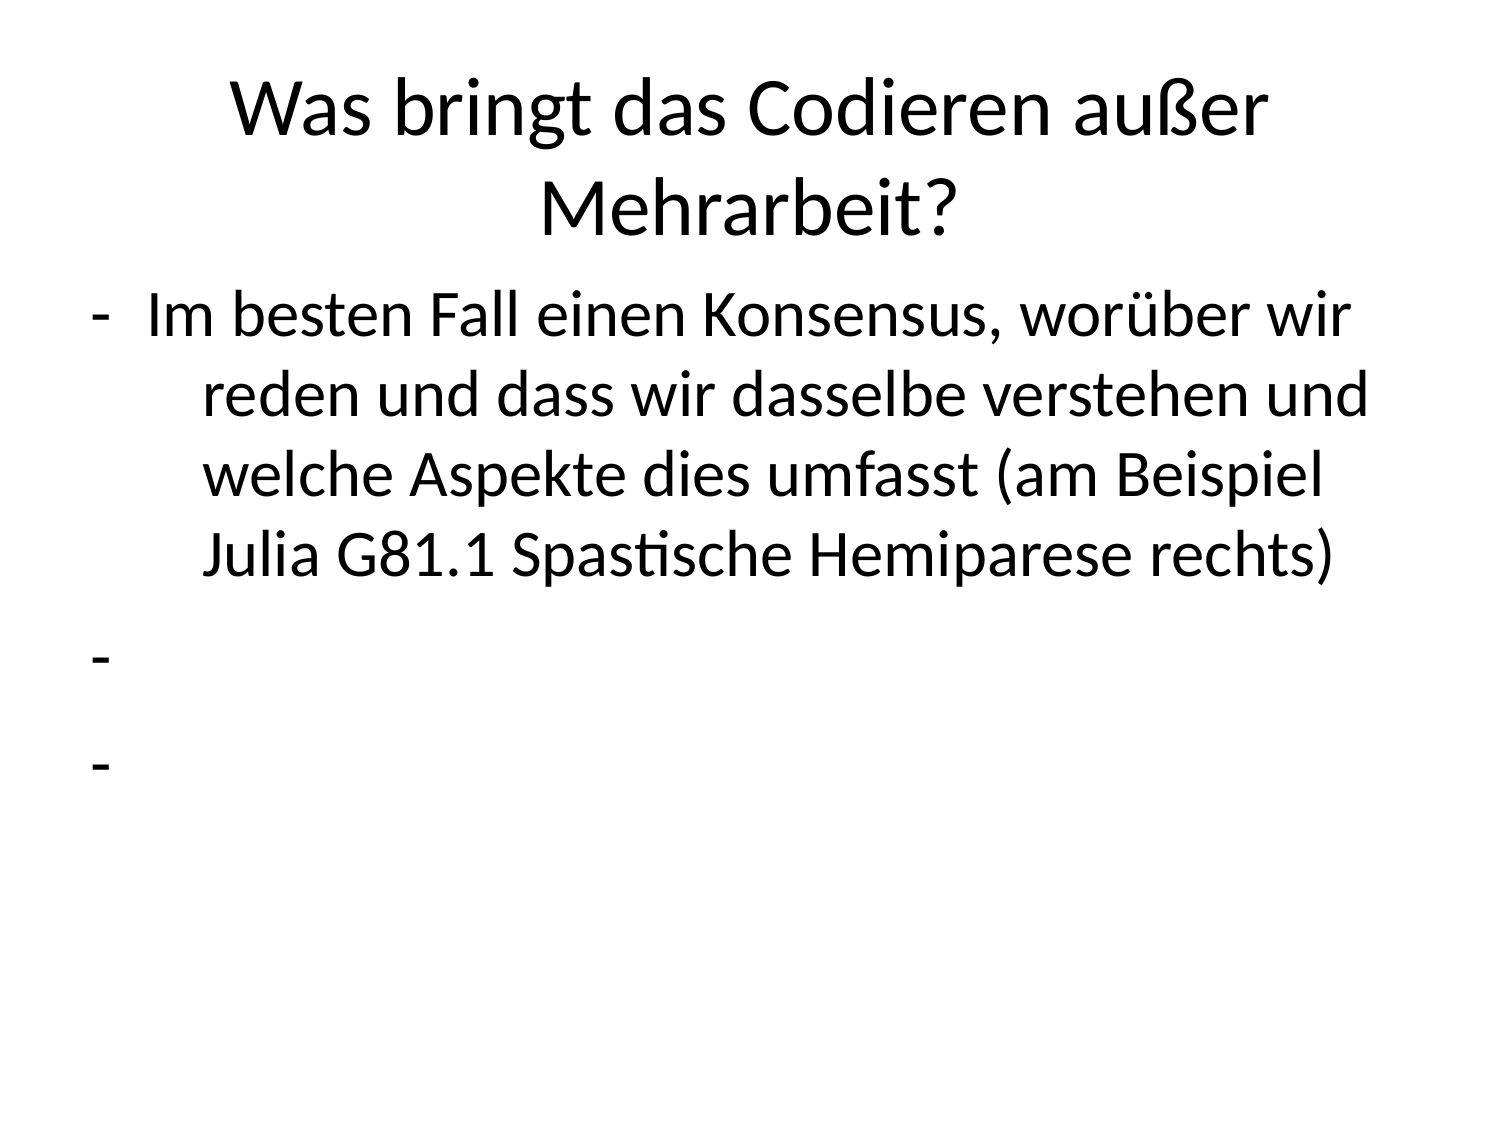

# Was bringt das Codieren außer Mehrarbeit?
Im besten Fall einen Konsensus, worüber wir reden und dass wir dasselbe verstehen und welche Aspekte dies umfasst (am Beispiel Julia G81.1 Spastische Hemiparese rechts)